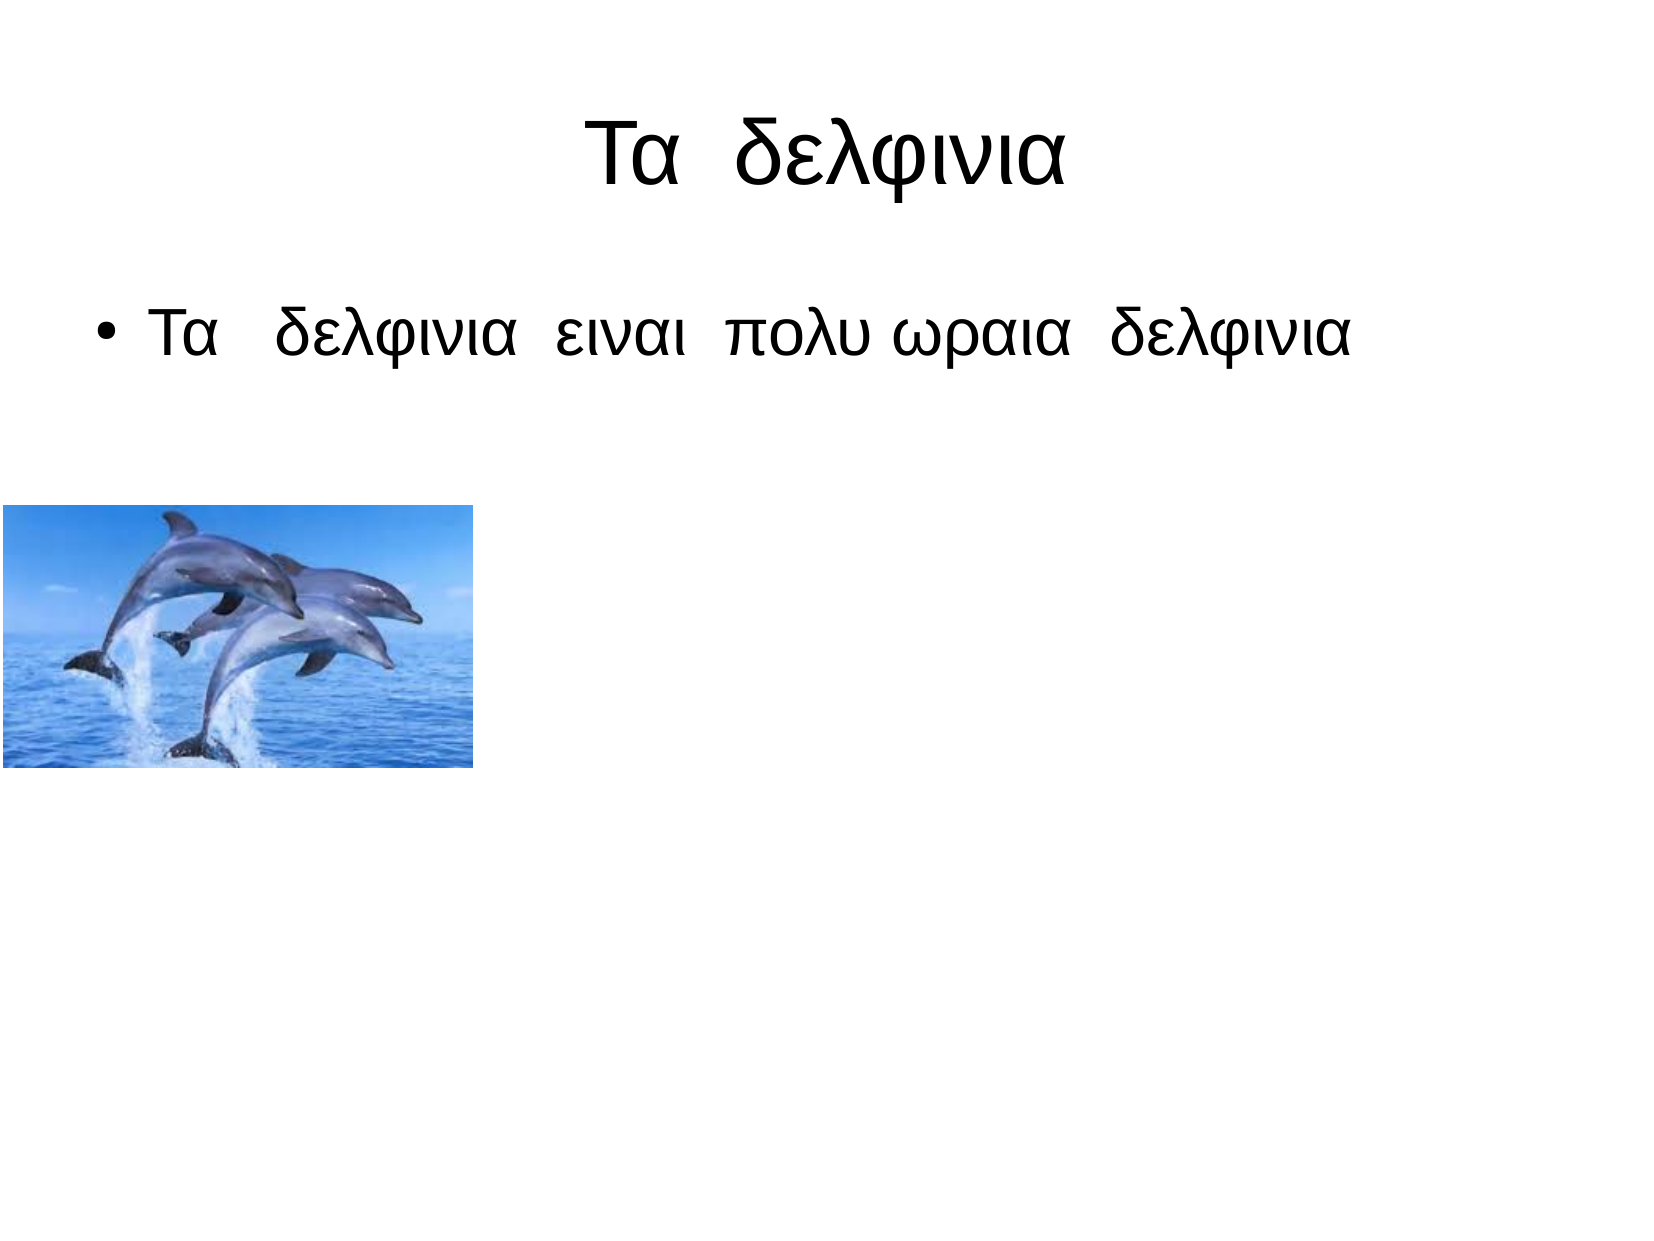

# Τα δελφινια
Τα δελφινια ειναι πολυ ωραια δελφινια